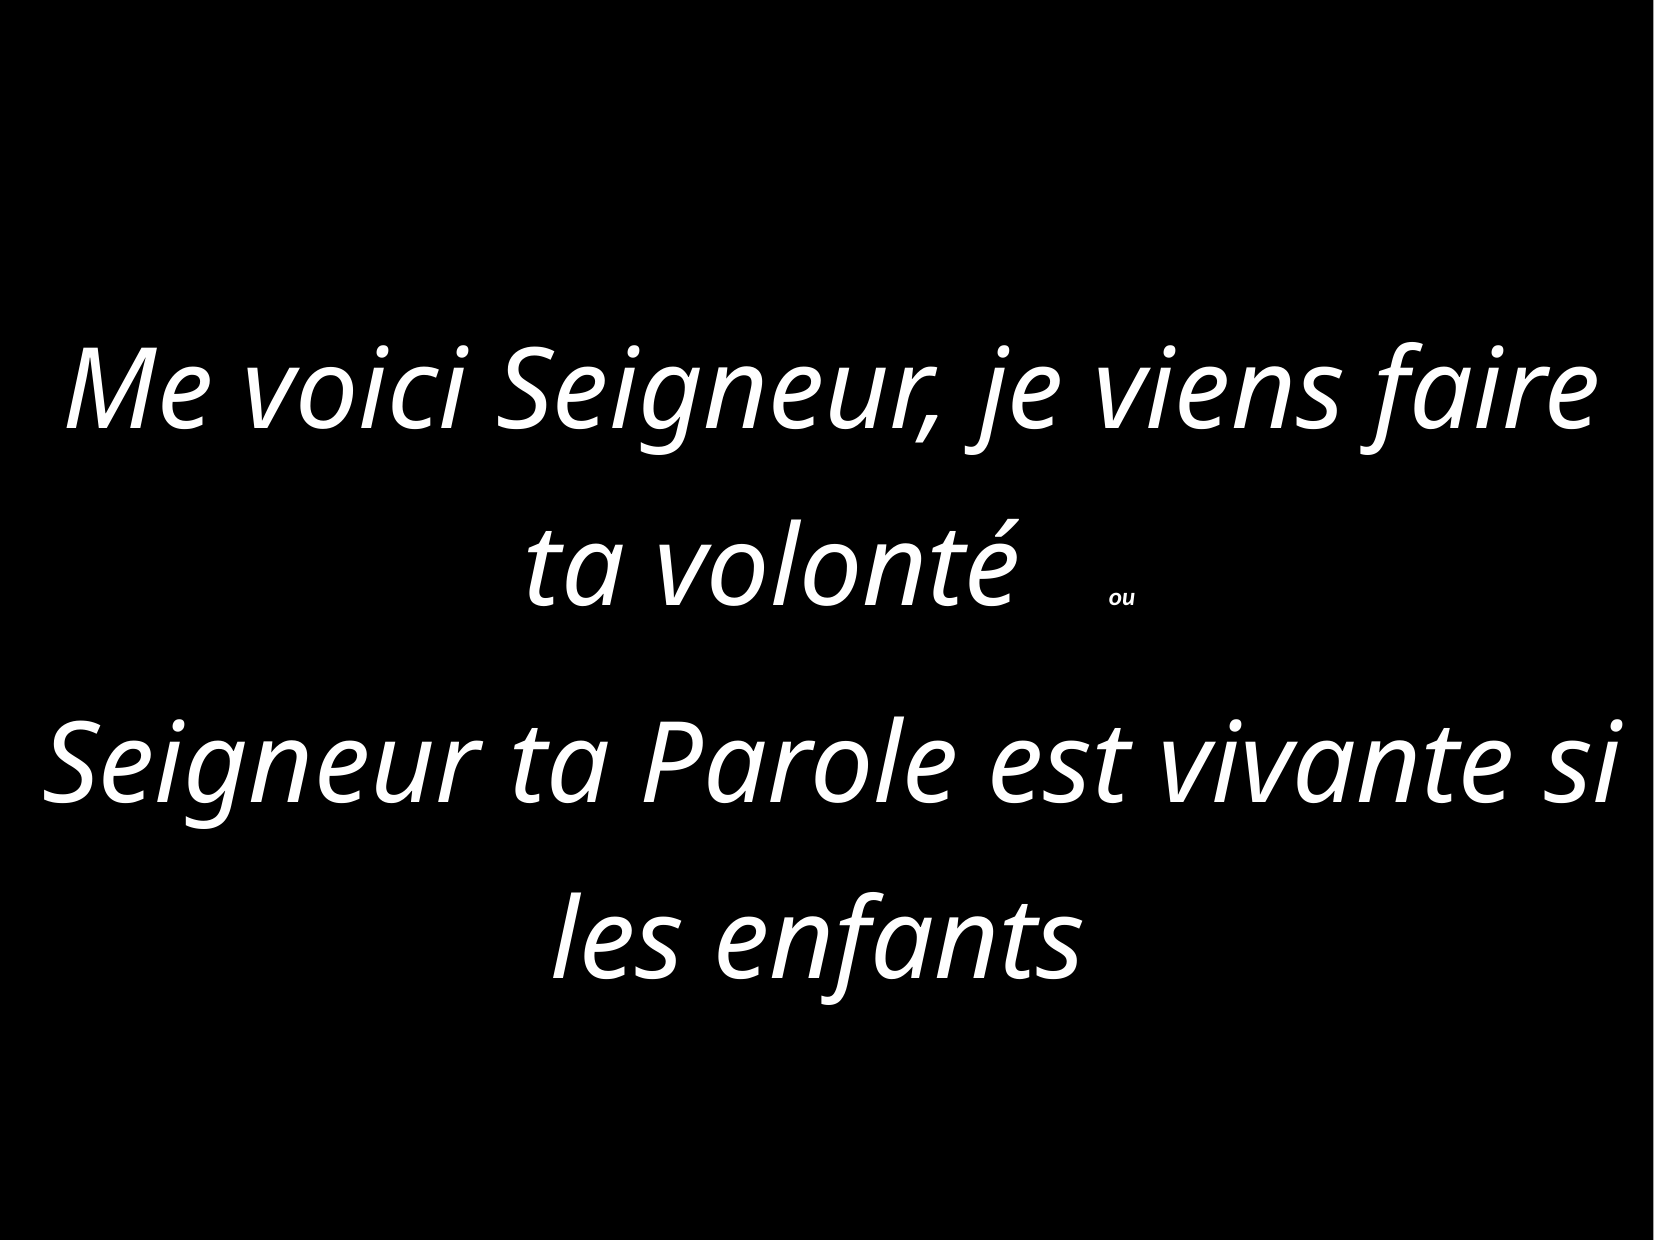

# Me voici Seigneur, je viens faire ta volonté ou
Seigneur ta Parole est vivante si les enfants